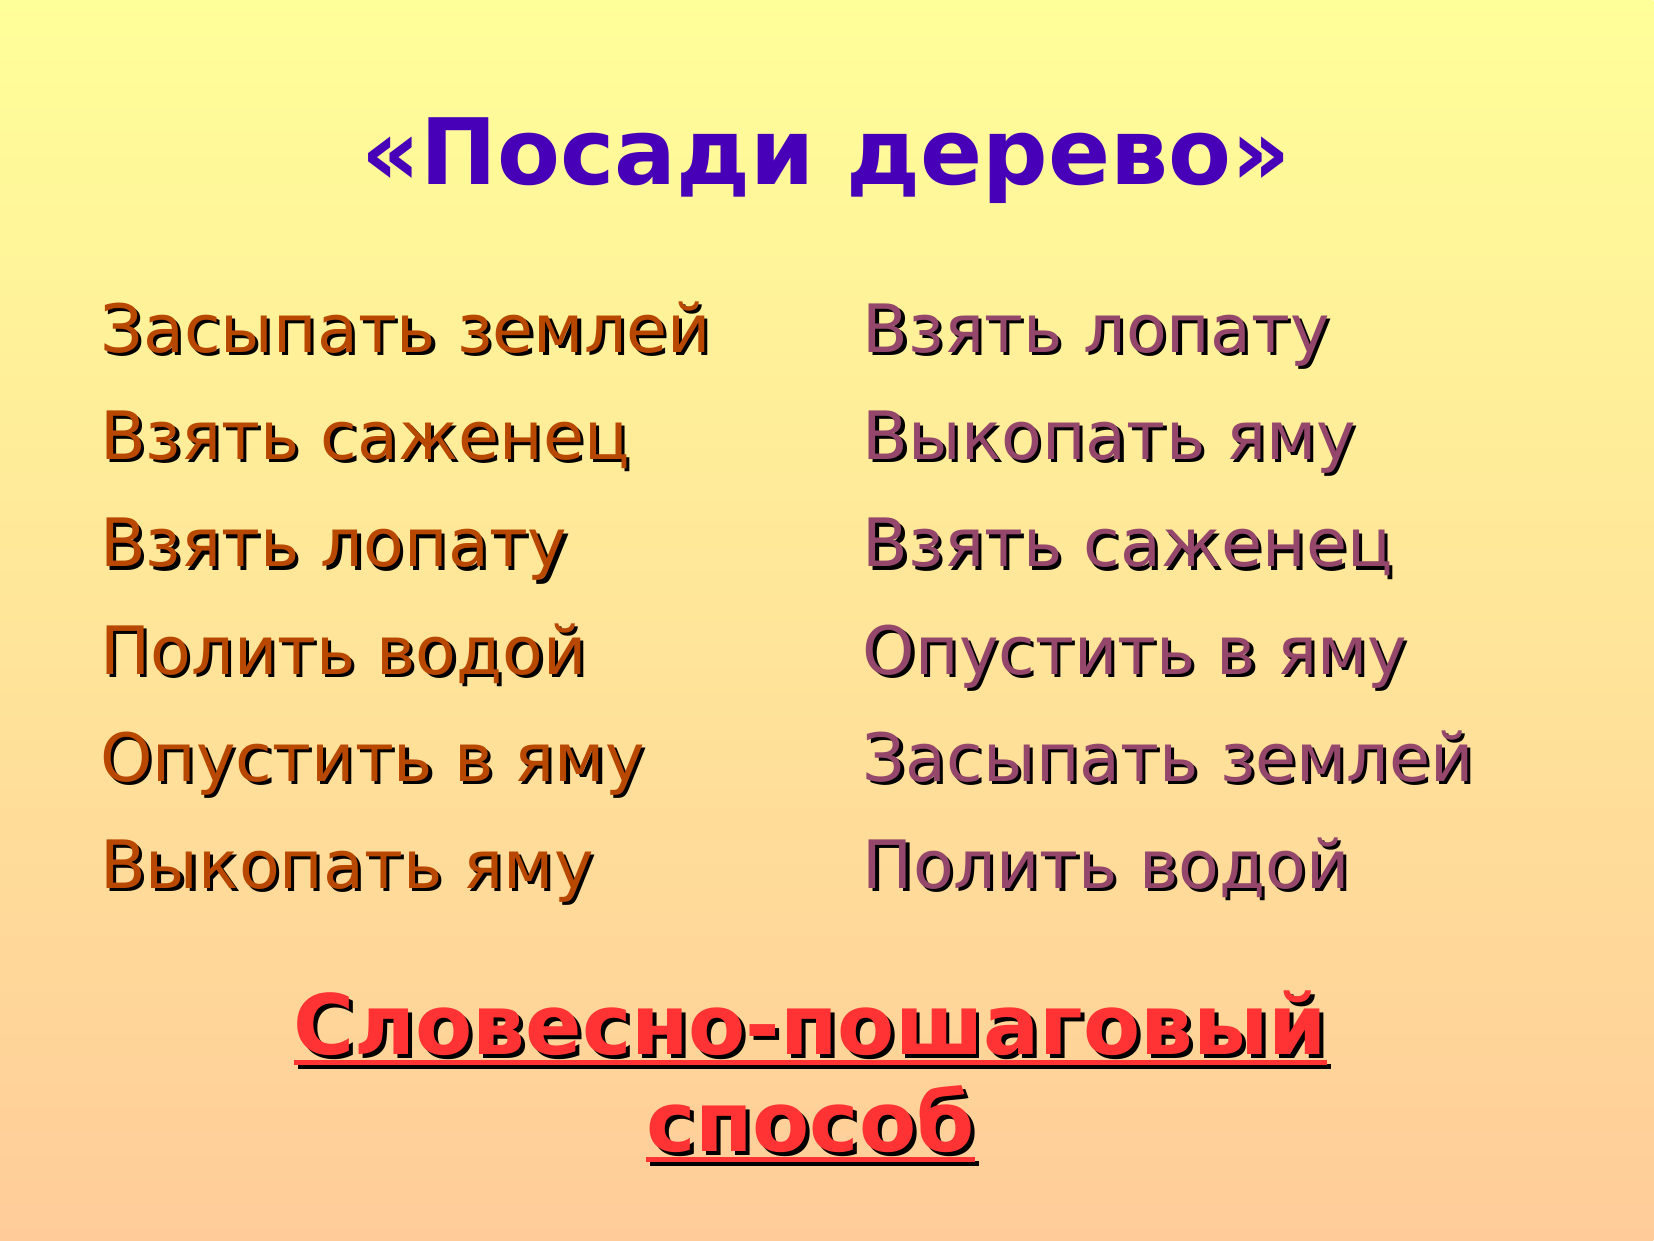

# «Посади дерево»
Засыпать землей
Взять саженец
Взять лопату
Полить водой
Опустить в яму
Выкопать яму
Взять лопату
Выкопать яму
Взять саженец
Опустить в яму
Засыпать землей
Полить водой
Словесно-пошаговый способ